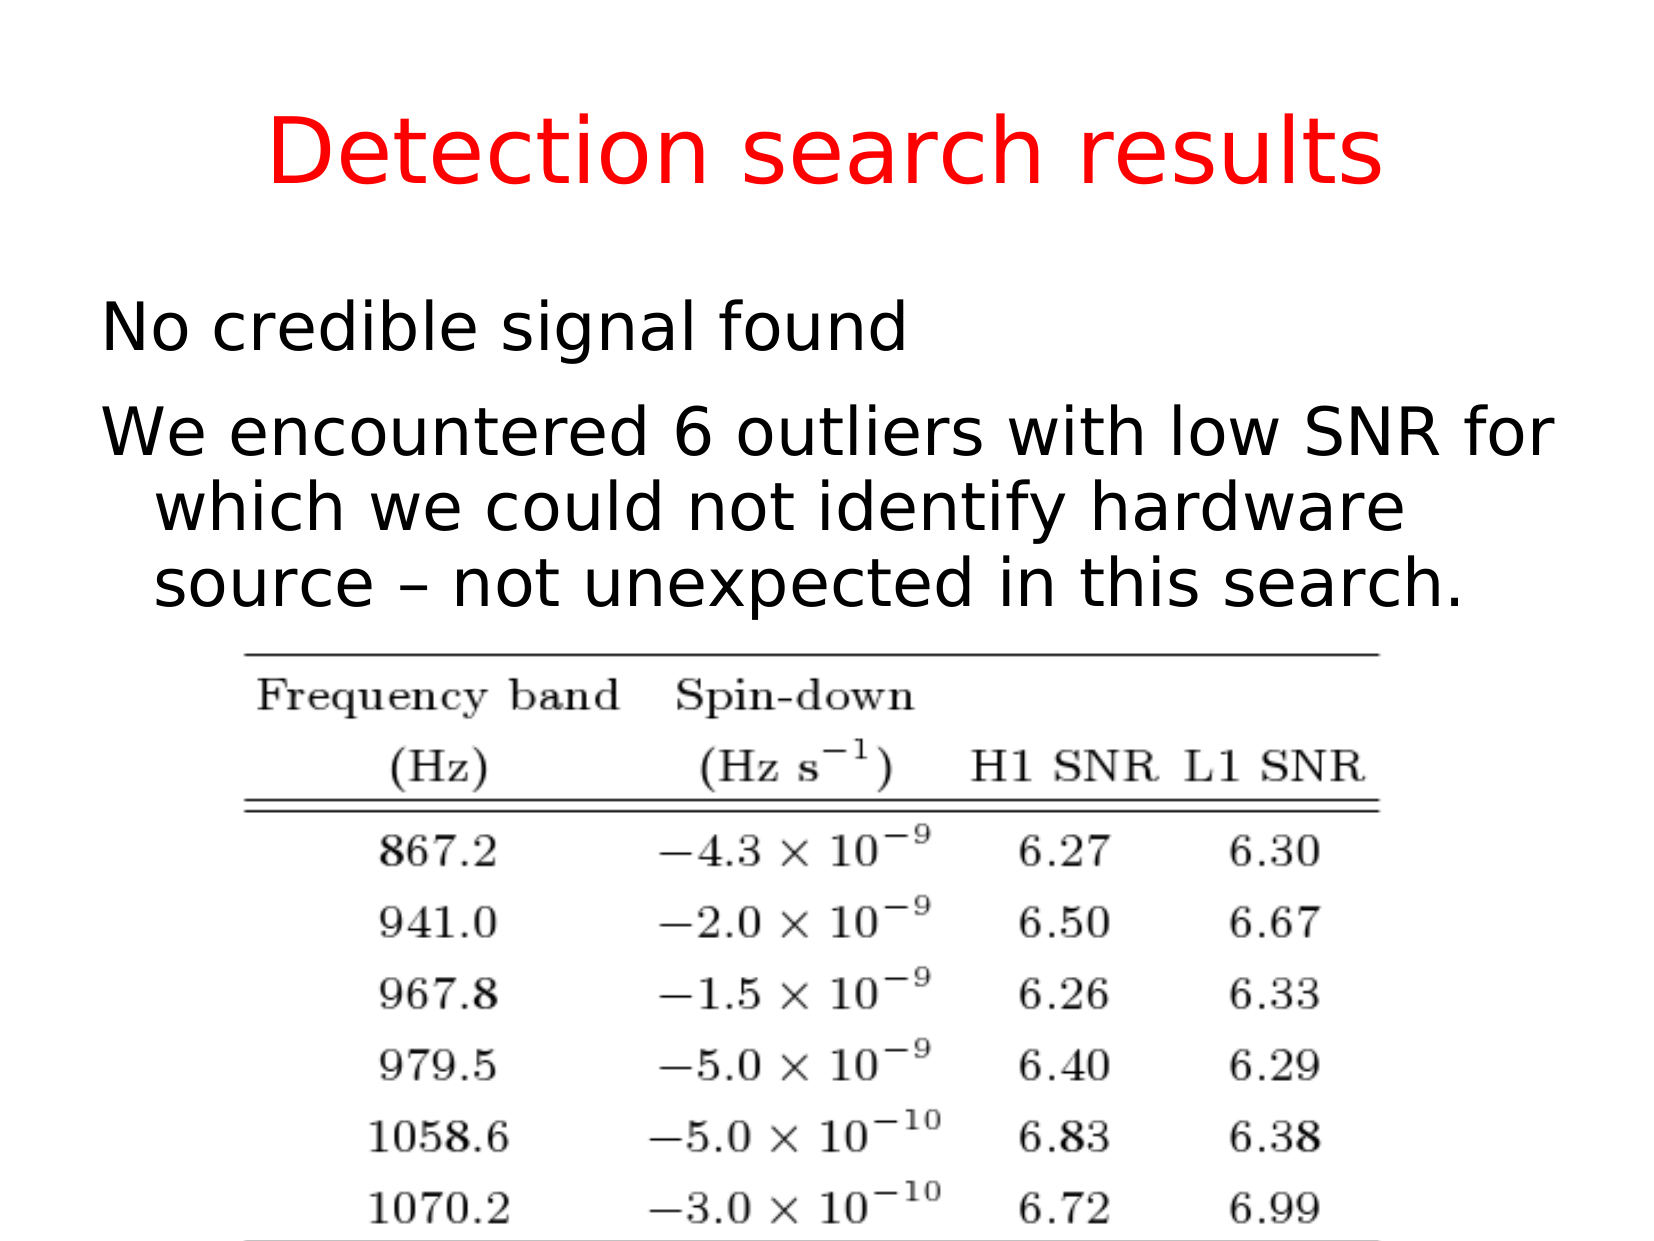

# Detection search results
No credible signal found
We encountered 6 outliers with low SNR for which we could not identify hardware source – not unexpected in this search.